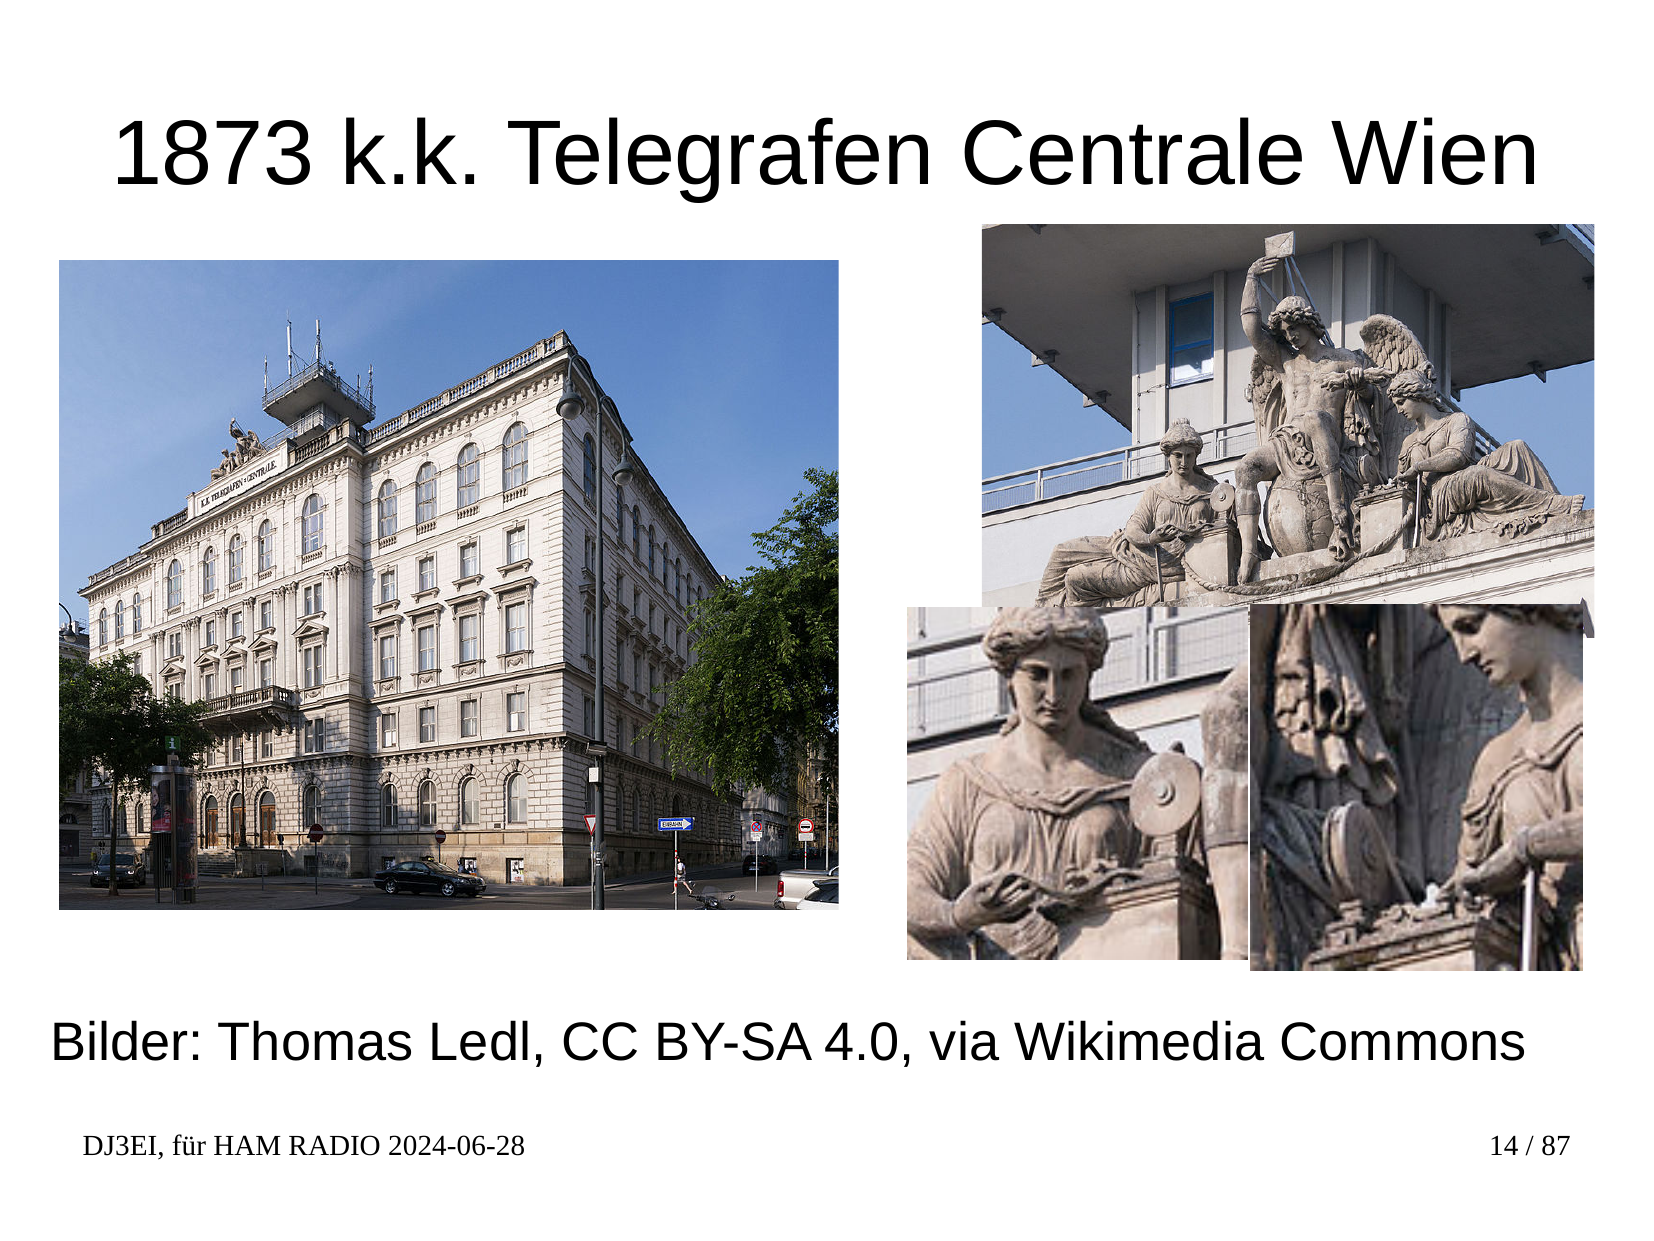

# 1873 k.k. Telegrafen Centrale Wien
Bilder: Thomas Ledl, CC BY-SA 4.0, via Wikimedia Commons
14